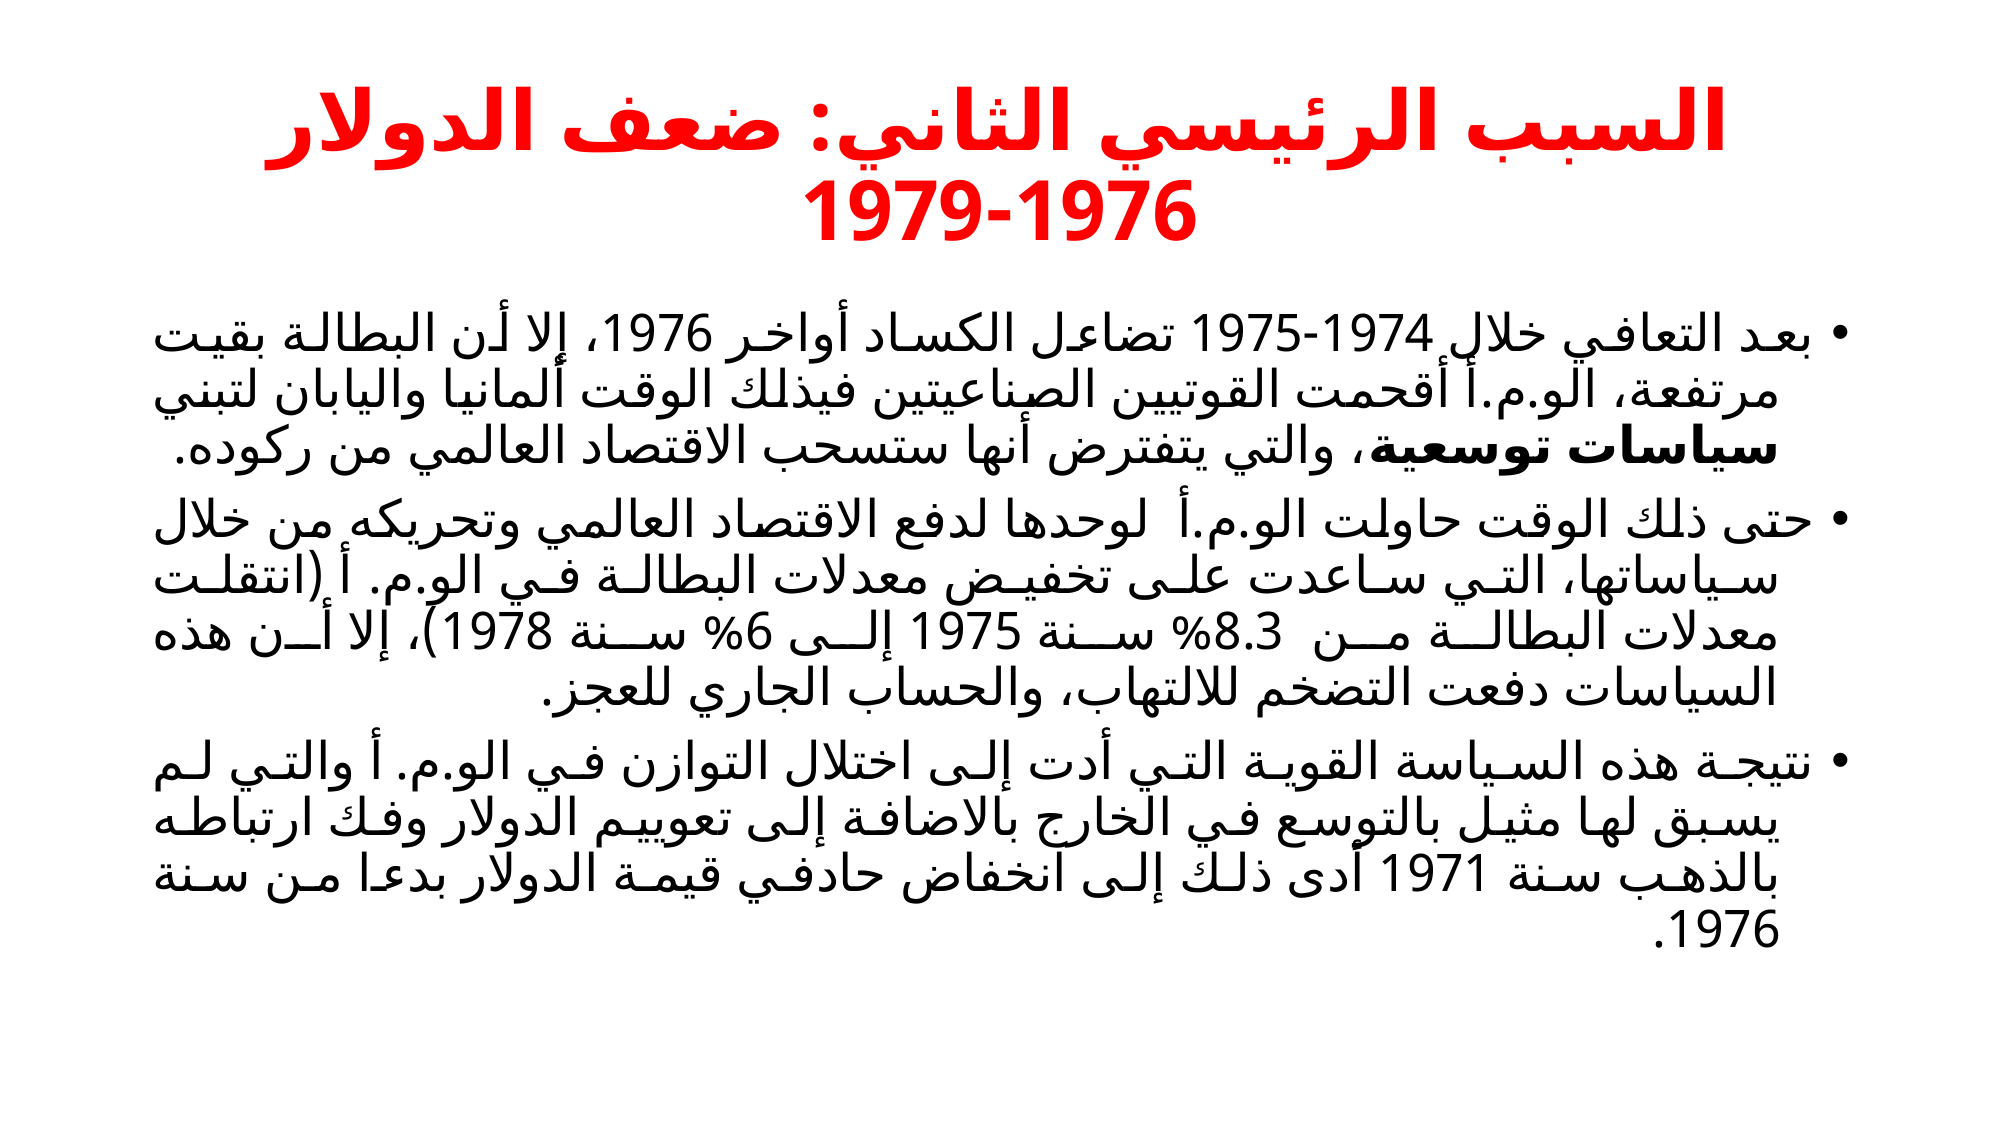

# السبب الرئيسي الثاني: ضعف الدولار 1976-1979
بعد التعافي خلال 1974-1975 تضاءل الكساد أواخر 1976، إلا أن البطالة بقيت مرتفعة، الو.م.أ أقحمت القوتيين الصناعيتين فيذلك الوقت ألمانيا واليابان لتبني سياسات توسعية، والتي يتفترض أنها ستسحب الاقتصاد العالمي من ركوده.
حتى ذلك الوقت حاولت الو.م.أ لوحدها لدفع الاقتصاد العالمي وتحريكه من خلال سياساتها، التي ساعدت على تخفيض معدلات البطالة في الو.م.أ (انتقلت معدلات البطالة من 8.3% سنة 1975 إلى 6% سنة 1978)، إلا أن هذه السياسات دفعت التضخم للالتهاب، والحساب الجاري للعجز.
نتيجة هذه السياسة القوية التي أدت إلى اختلال التوازن في الو.م.أ والتي لم يسبق لها مثيل بالتوسع في الخارج بالاضافة إلى تعوييم الدولار وفك ارتباطه بالذهب سنة 1971 أدى ذلك إلى انخفاض حادفي قيمة الدولار بدءا من سنة 1976.